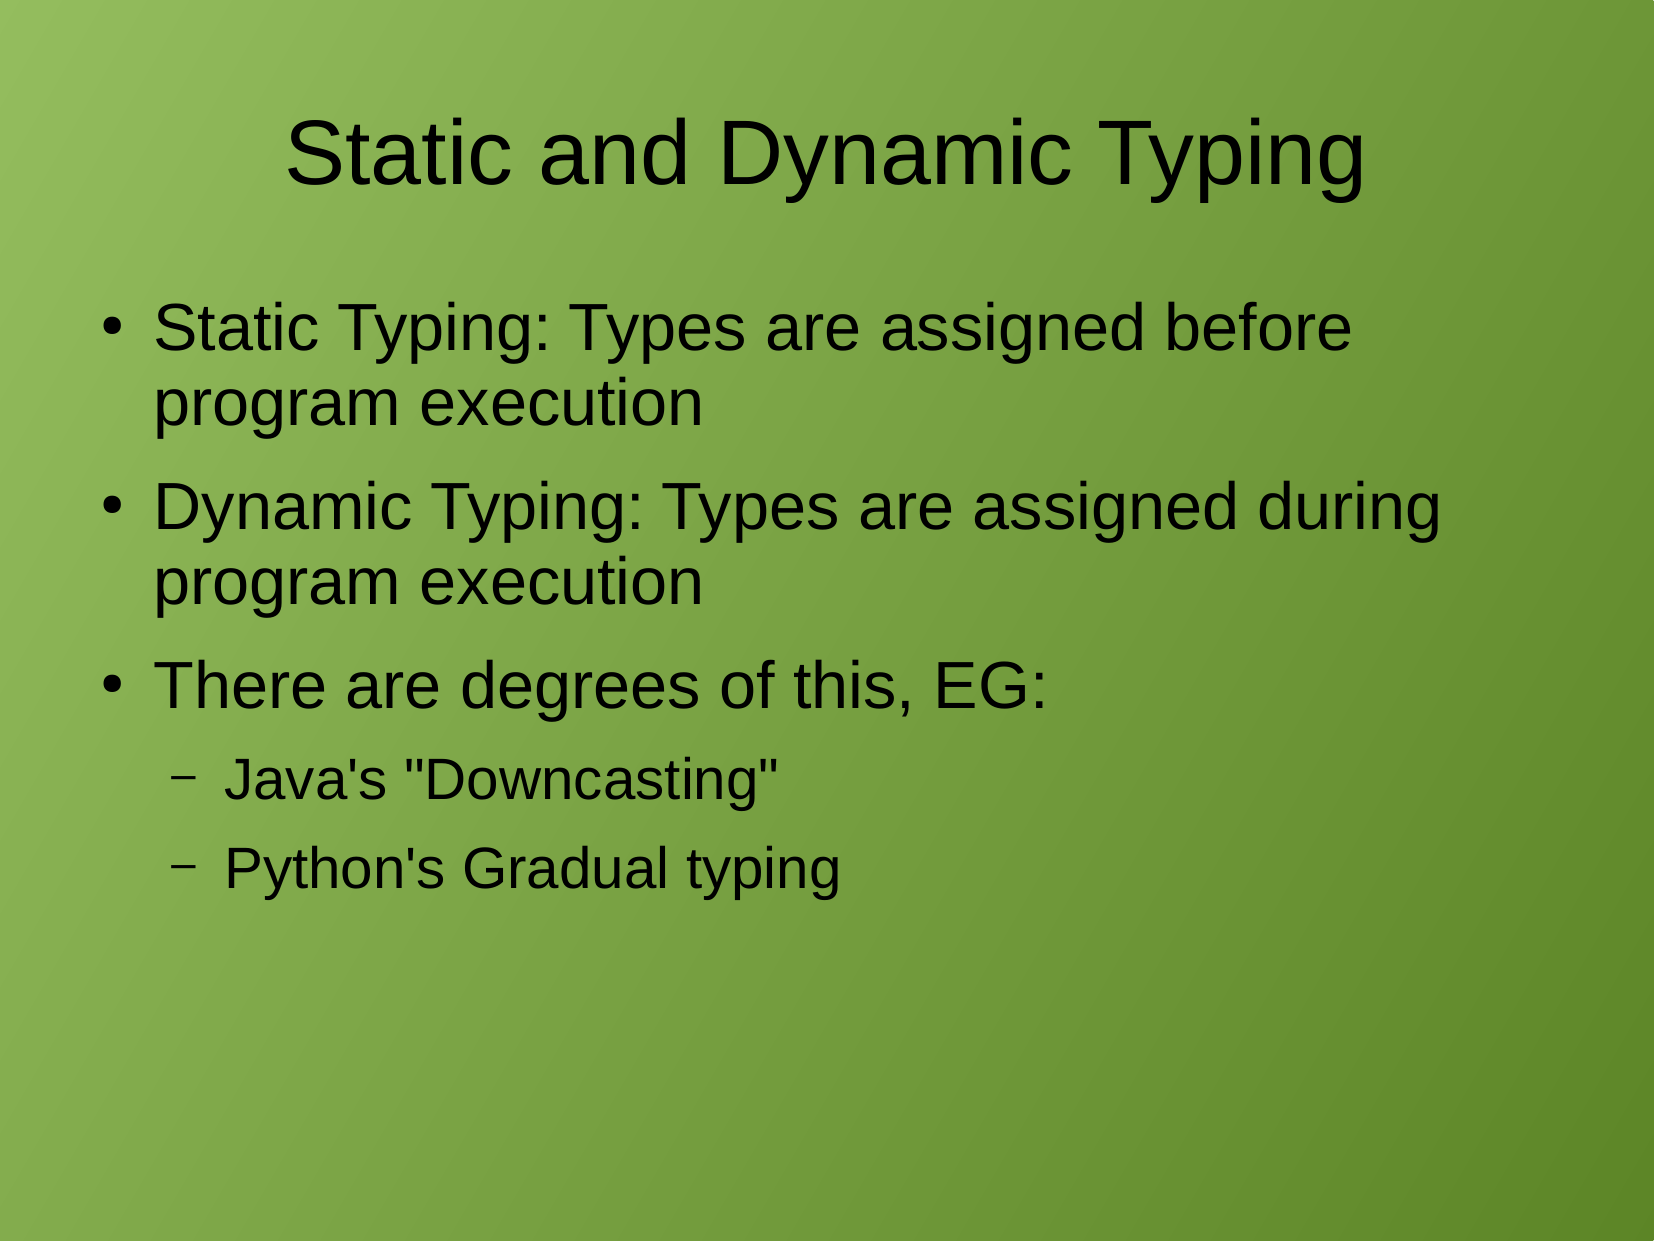

# Static and Dynamic Typing
Static Typing: Types are assigned before program execution
Dynamic Typing: Types are assigned during program execution
There are degrees of this, EG:
Java's "Downcasting"
Python's Gradual typing